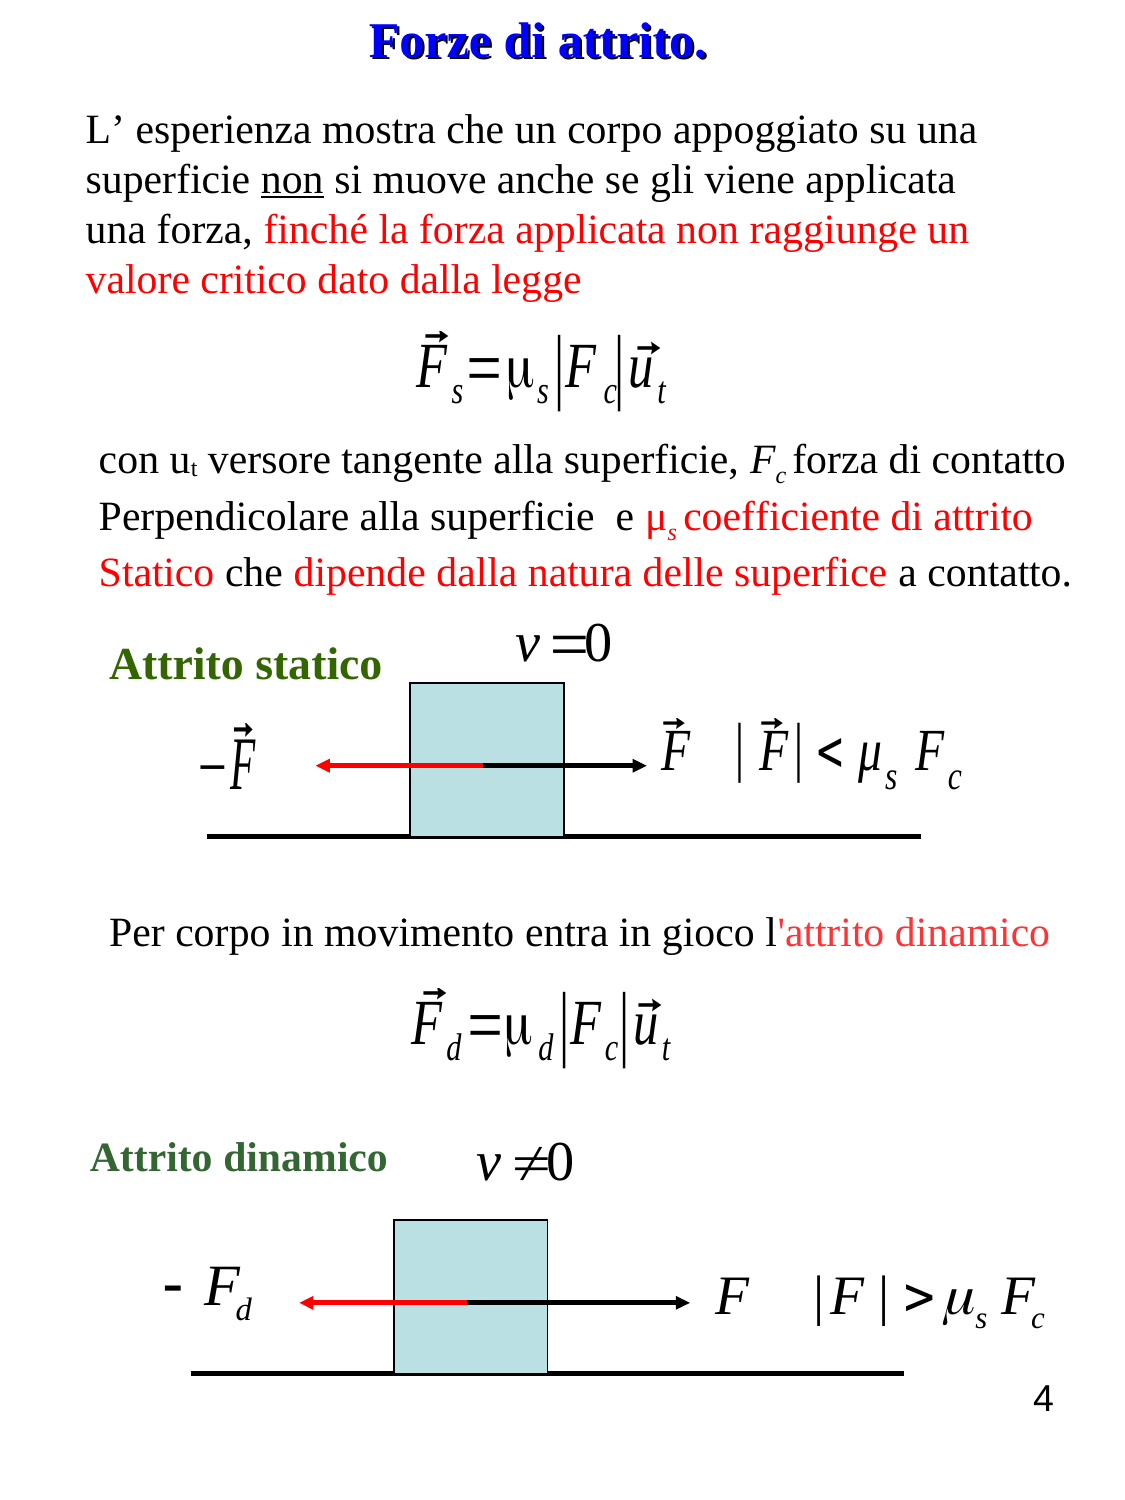

Forze di attrito.
L’ esperienza mostra che un corpo appoggiato su una
superficie non si muove anche se gli viene applicata
una forza, finché la forza applicata non raggiunge un
valore critico dato dalla legge
con ut versore tangente alla superficie, Fc forza di contatto
Perpendicolare alla superficie e μs coefficiente di attrito
Statico che dipende dalla natura delle superfice a contatto.
Attrito statico
Per corpo in movimento entra in gioco l'attrito dinamico
Attrito dinamico
P2 Forze e Lavoro
4